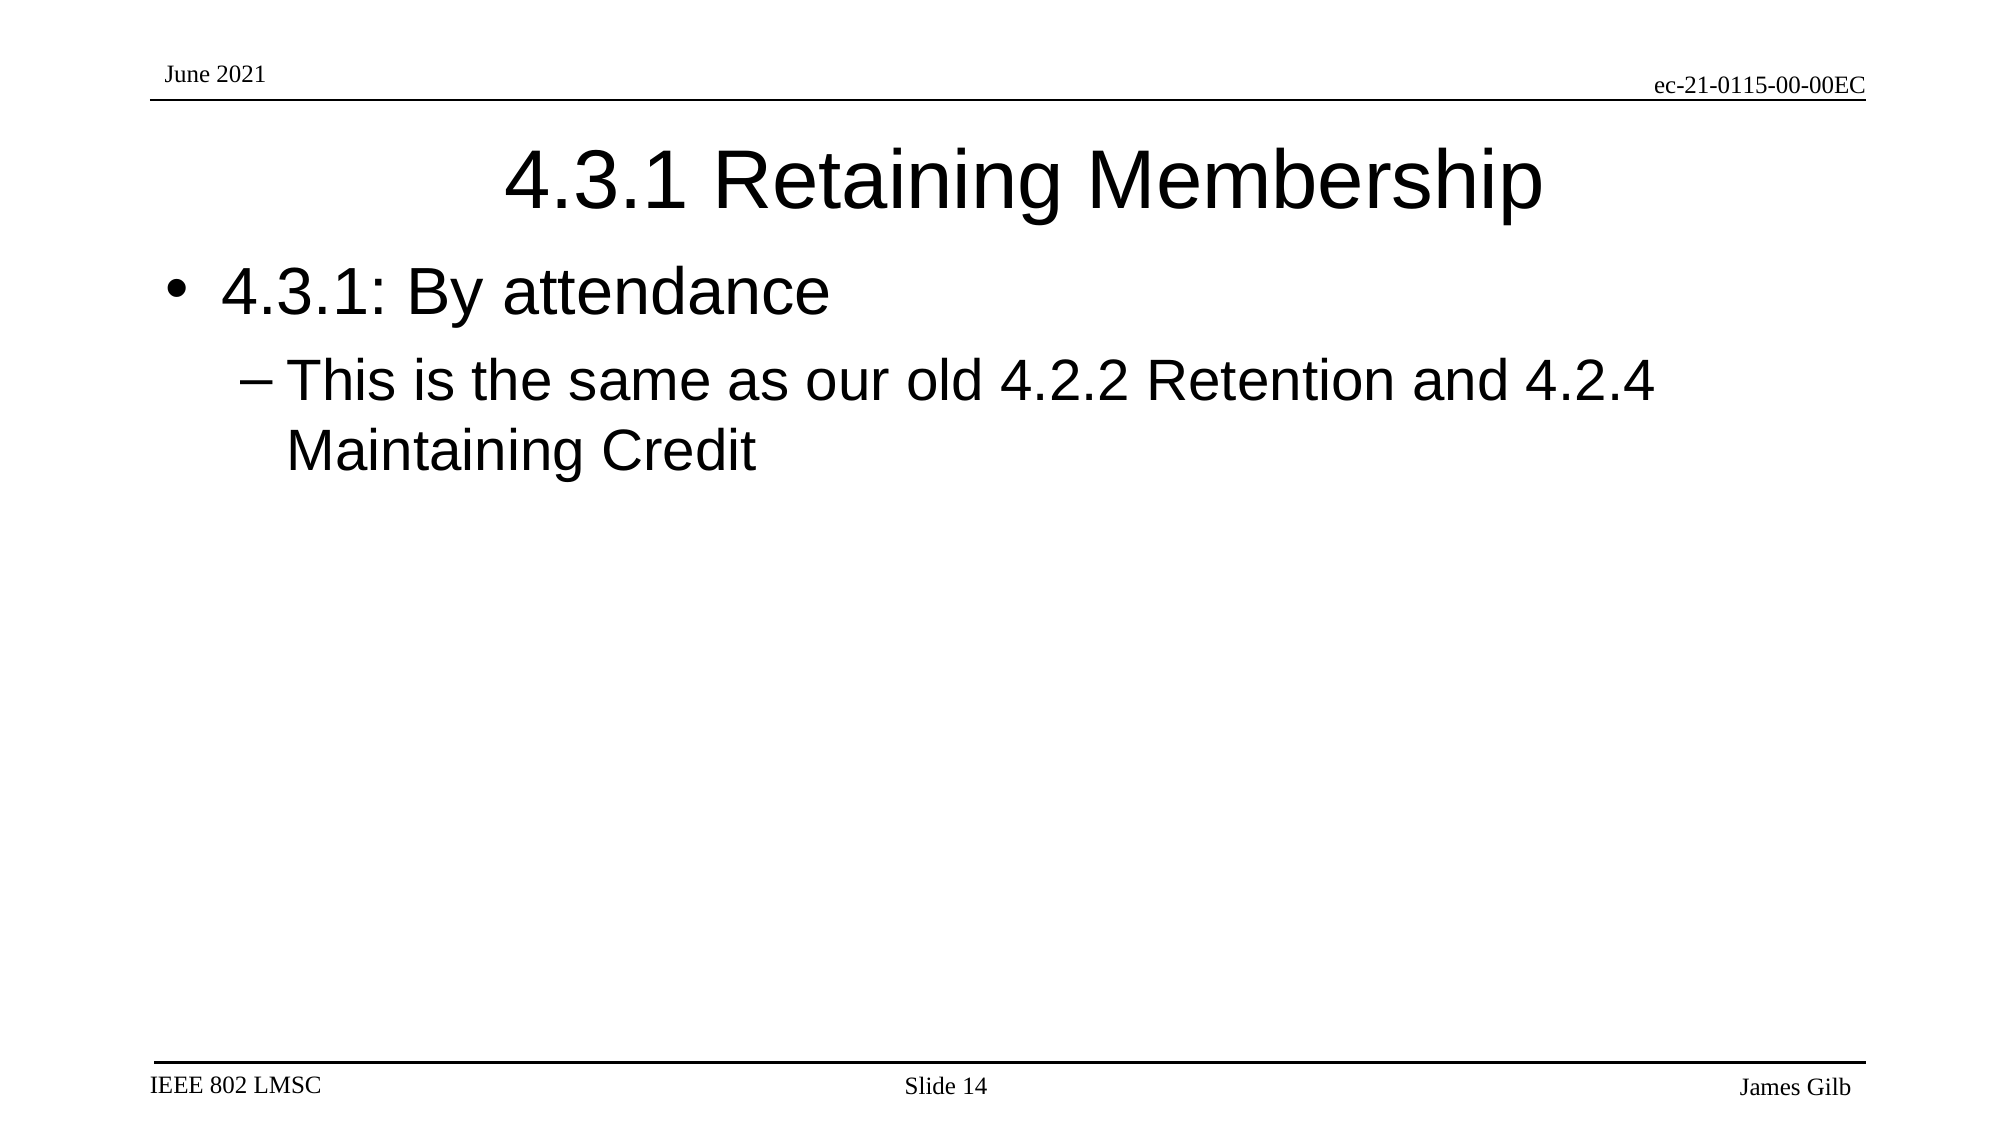

# 4.3.1 Retaining Membership
4.3.1: By attendance
This is the same as our old 4.2.2 Retention and 4.2.4 Maintaining Credit
14